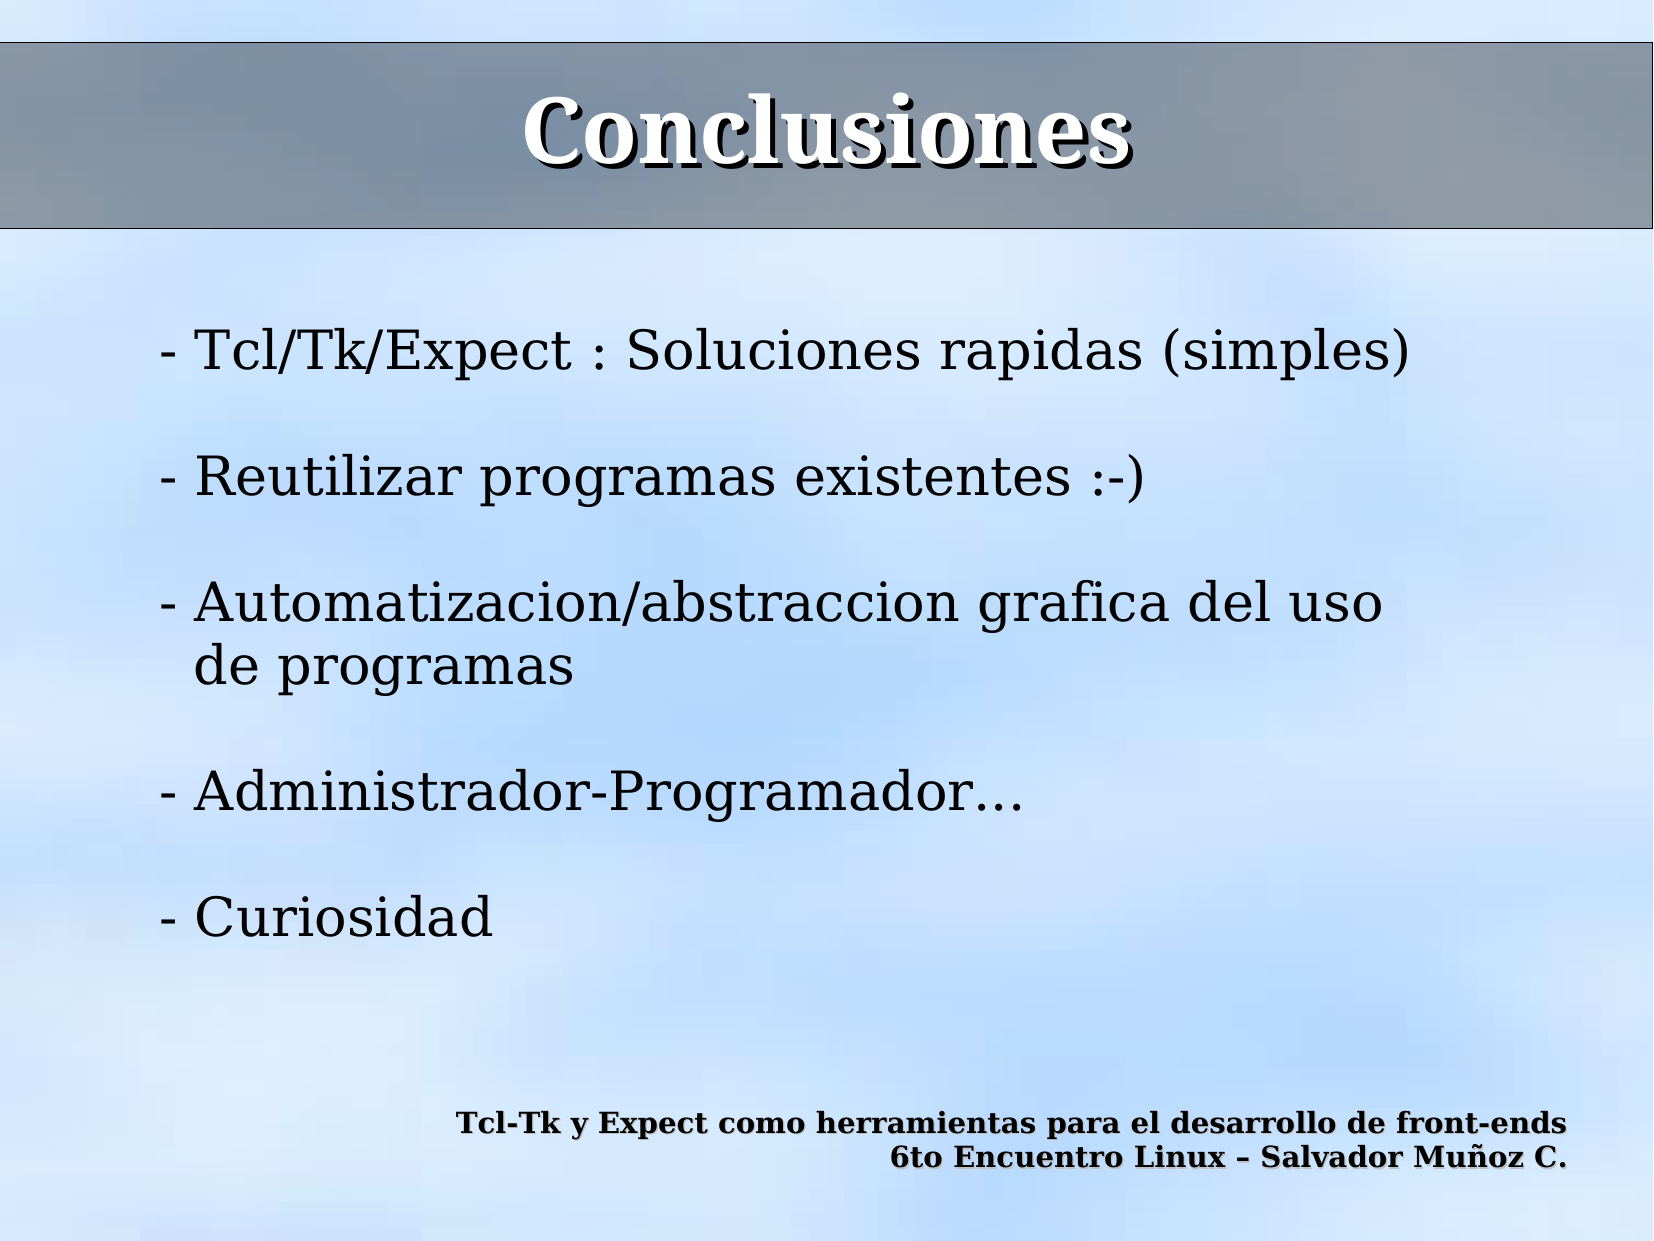

# Conclusiones
- Tcl/Tk/Expect : Soluciones rapidas (simples)
- Reutilizar programas existentes :-)
- Automatizacion/abstraccion grafica del uso de programas
- Administrador-Programador...
- Curiosidad
Tcl-Tk y Expect como herramientas para el desarrollo de front-ends
6to Encuentro Linux – Salvador Muñoz C.